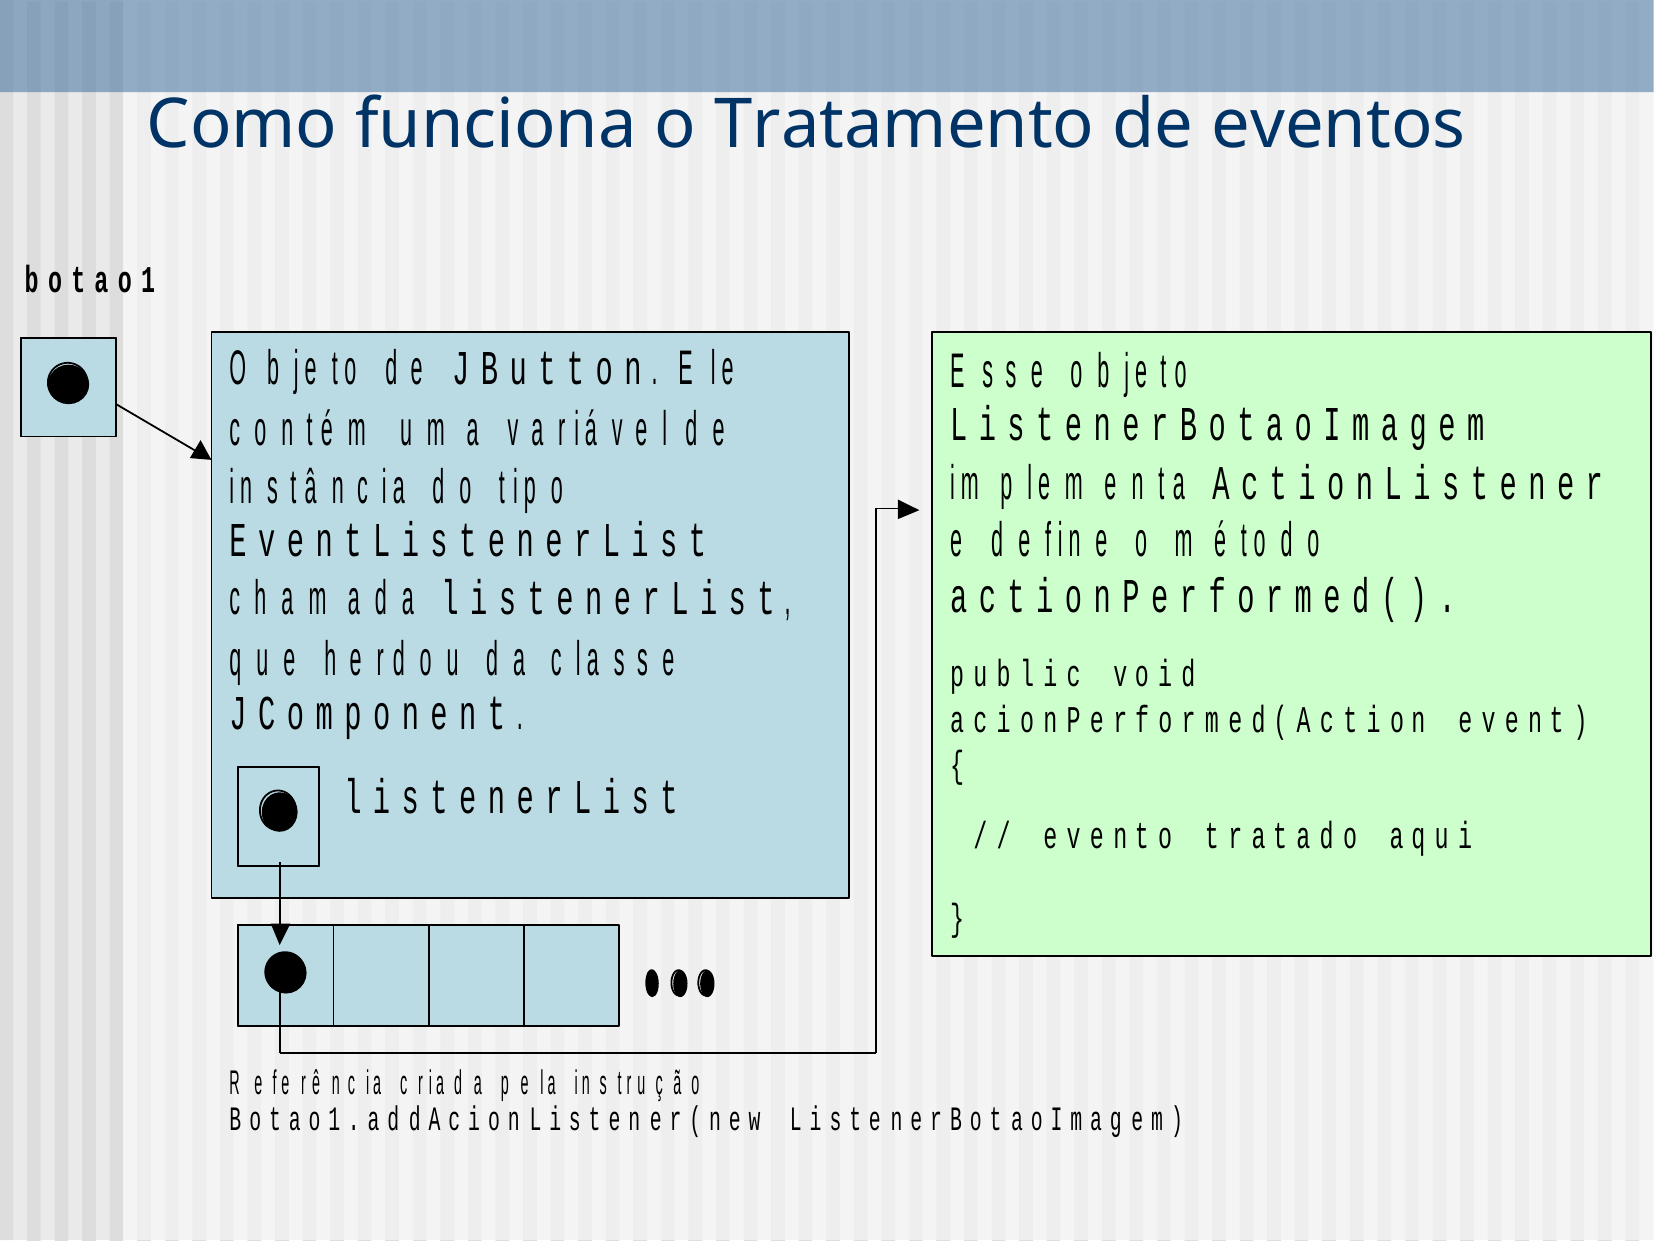

# Como funciona o Tratamento de eventos